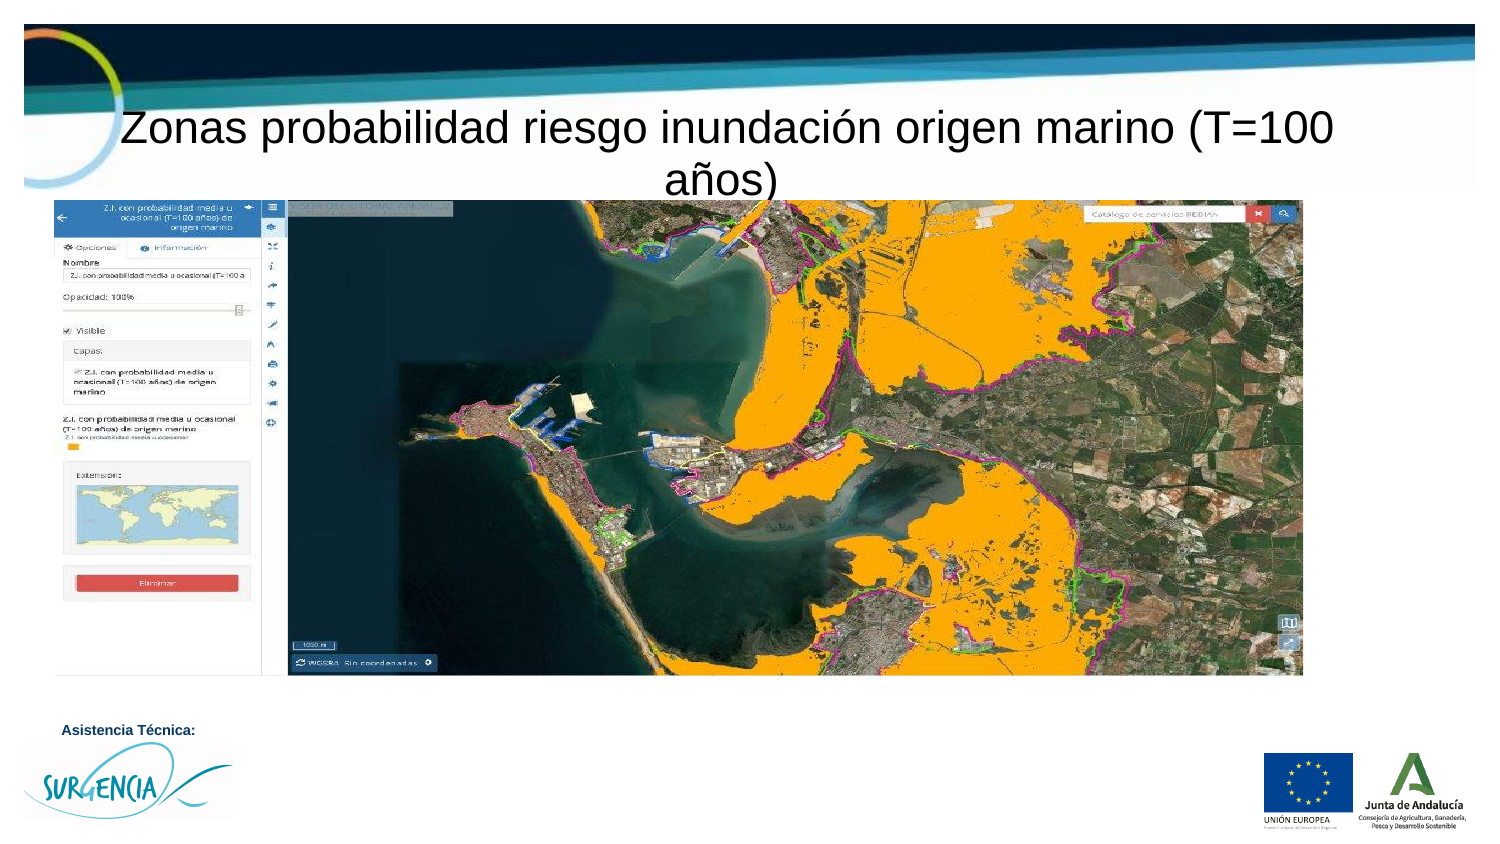

Asistencia Técnica:
# Zonas probabilidad riesgo inundación origen marino (T=100 años)